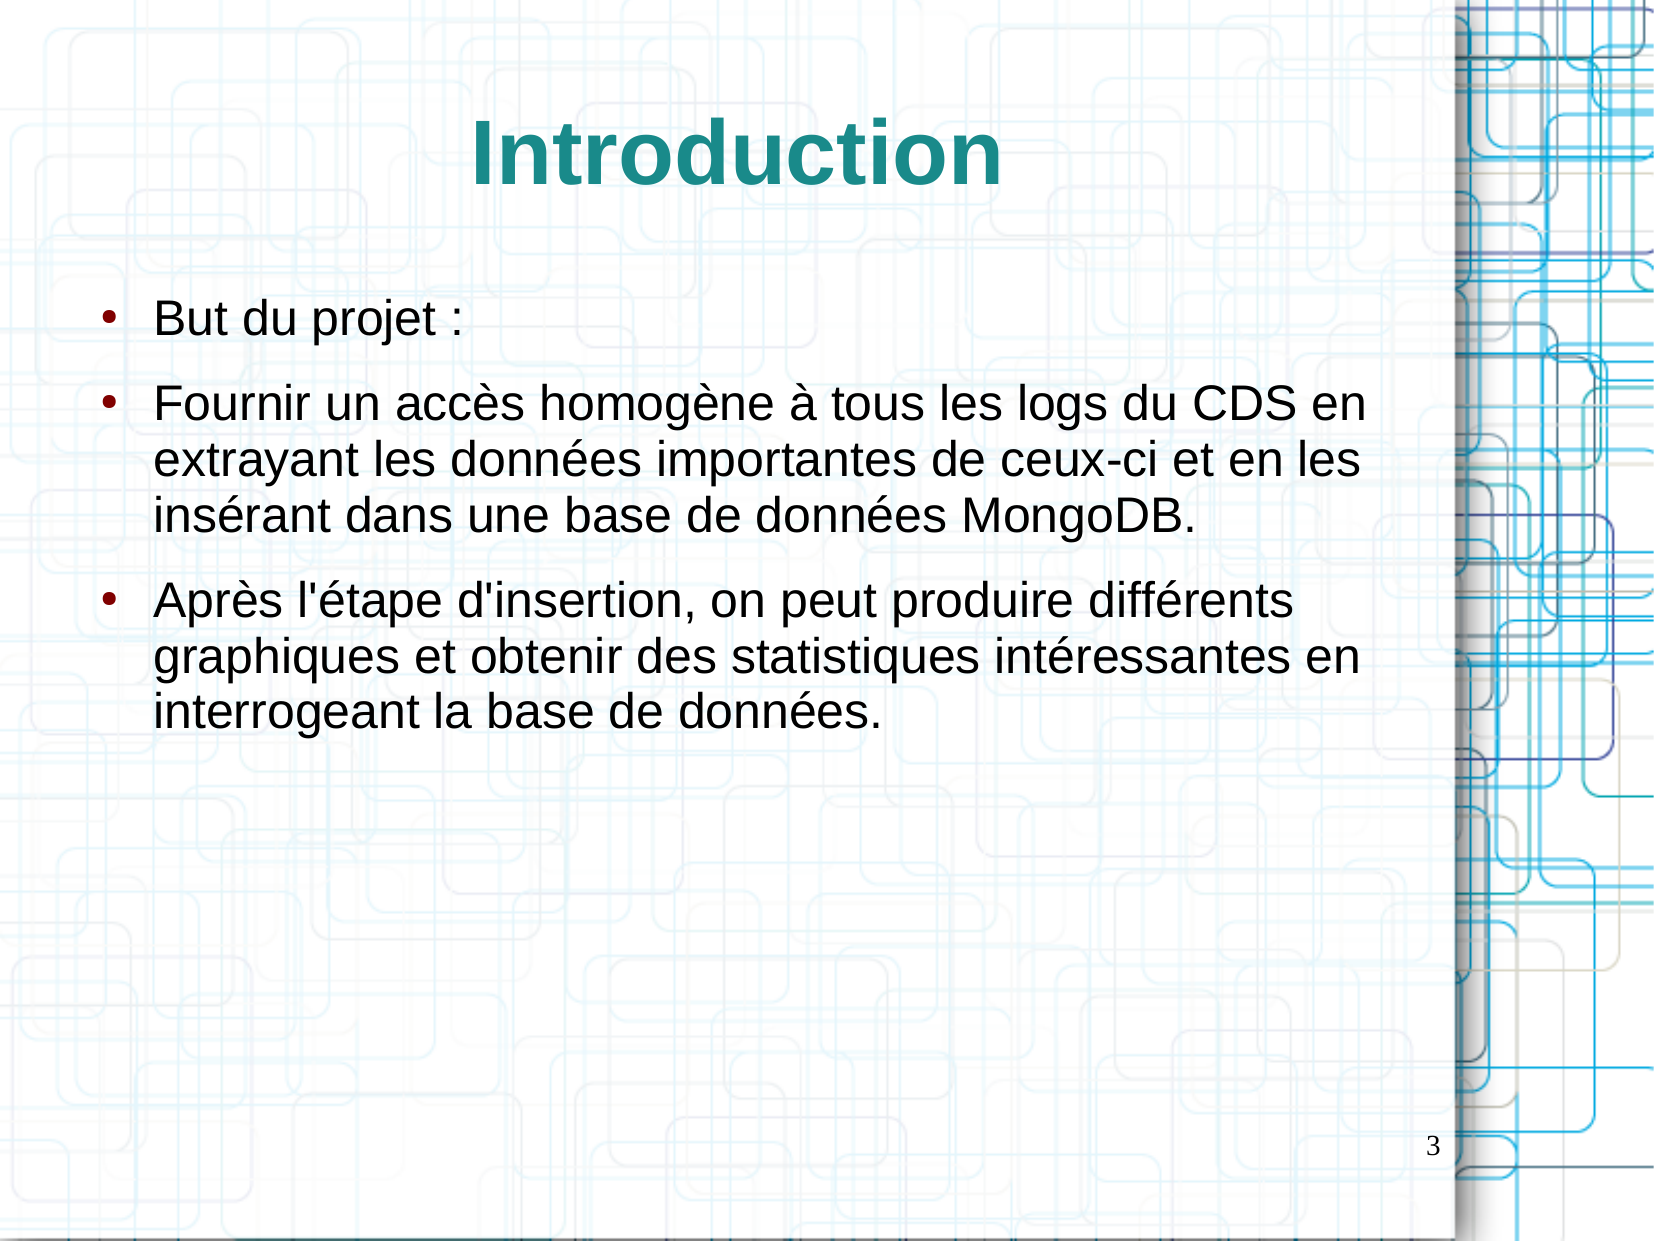

# Introduction
But du projet :
Fournir un accès homogène à tous les logs du CDS en extrayant les données importantes de ceux-ci et en les insérant dans une base de données MongoDB.
Après l'étape d'insertion, on peut produire différents graphiques et obtenir des statistiques intéressantes en interrogeant la base de données.
3